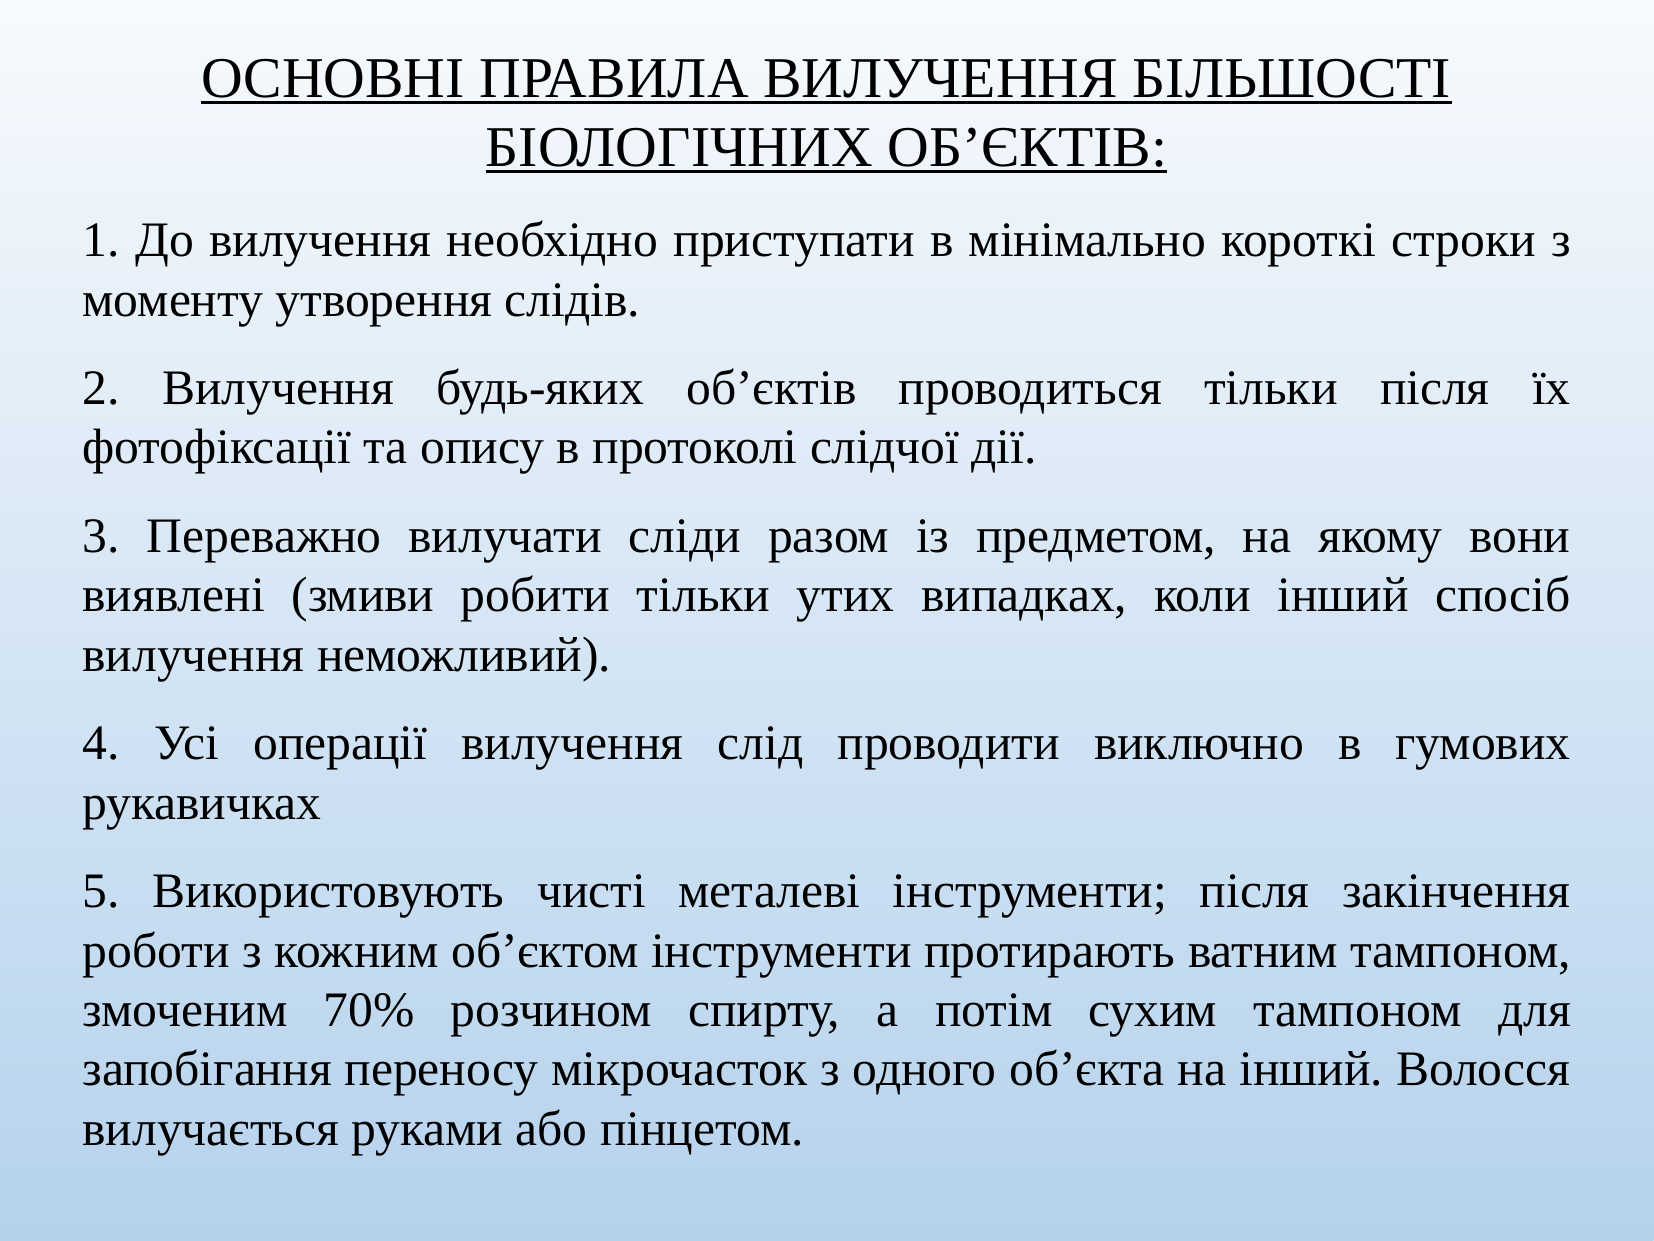

# ОСНОВНІ ПРАВИЛА ВИЛУЧЕННЯ БІЛЬШОСТІ БІОЛОГІЧНИХ ОБ’ЄКТІВ:
1. До вилучення необхідно приступати в мінімально короткі строки з моменту утворення слідів.
2. Вилучення будь-яких об’єктів проводиться тільки після їх фотофіксації та опису в протоколі слідчої дії.
3. Переважно вилучати сліди разом із предметом, на якому вони виявлені (змиви робити тільки утих випадках, коли інший спосіб вилучення неможливий).
4. Усі операції вилучення слід проводити виключно в гумових рукавичках
5. Використовують чисті металеві інструменти; після закінчення роботи з кожним об’єктом інструменти протирають ватним тампоном, змоченим 70% розчином спирту, а потім сухим тампоном для запобігання переносу мікрочасток з одного об’єкта на інший. Волосся вилучається руками або пінцетом.